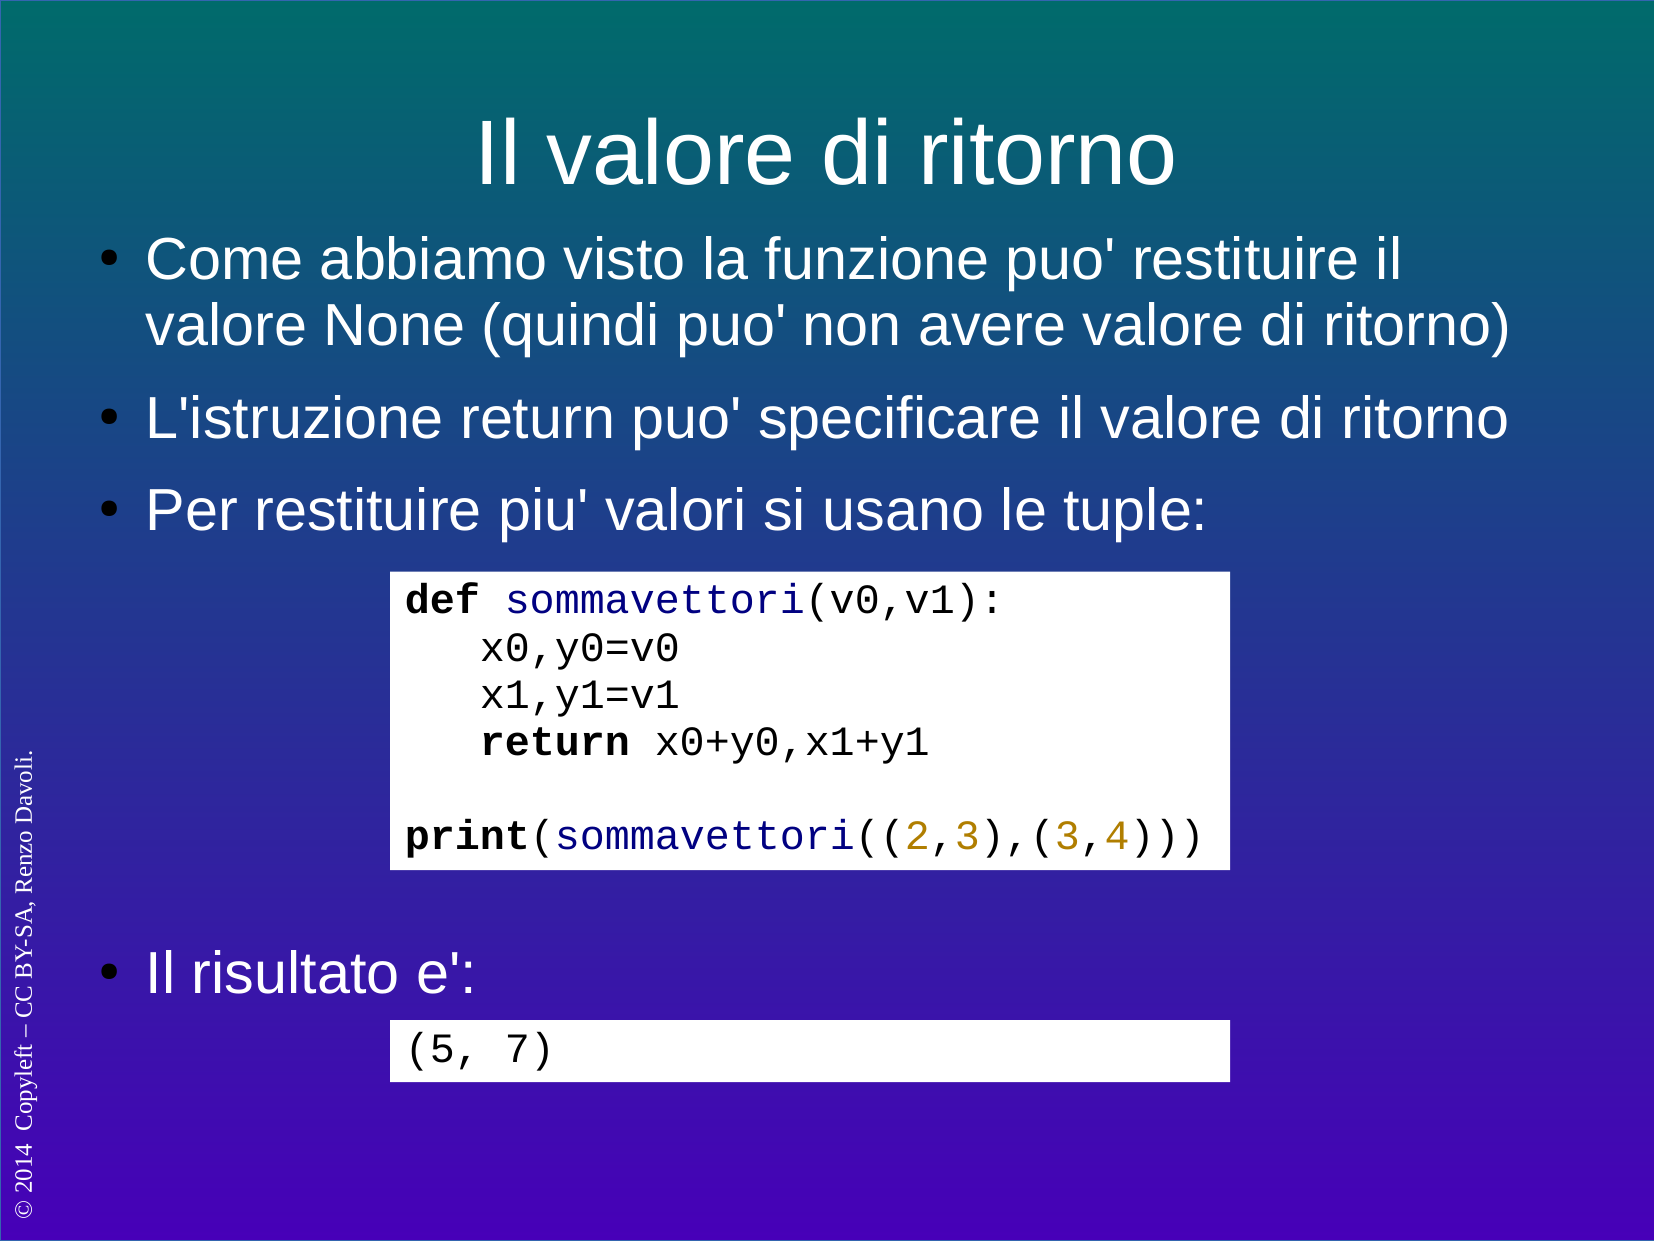

# Il valore di ritorno
Come abbiamo visto la funzione puo' restituire il valore None (quindi puo' non avere valore di ritorno)
L'istruzione return puo' specificare il valore di ritorno
Per restituire piu' valori si usano le tuple:
Il risultato e':
def sommavettori(v0,v1):
	x0,y0=v0
	x1,y1=v1
	return x0+y0,x1+y1
print(sommavettori((2,3),(3,4)))
(5, 7)